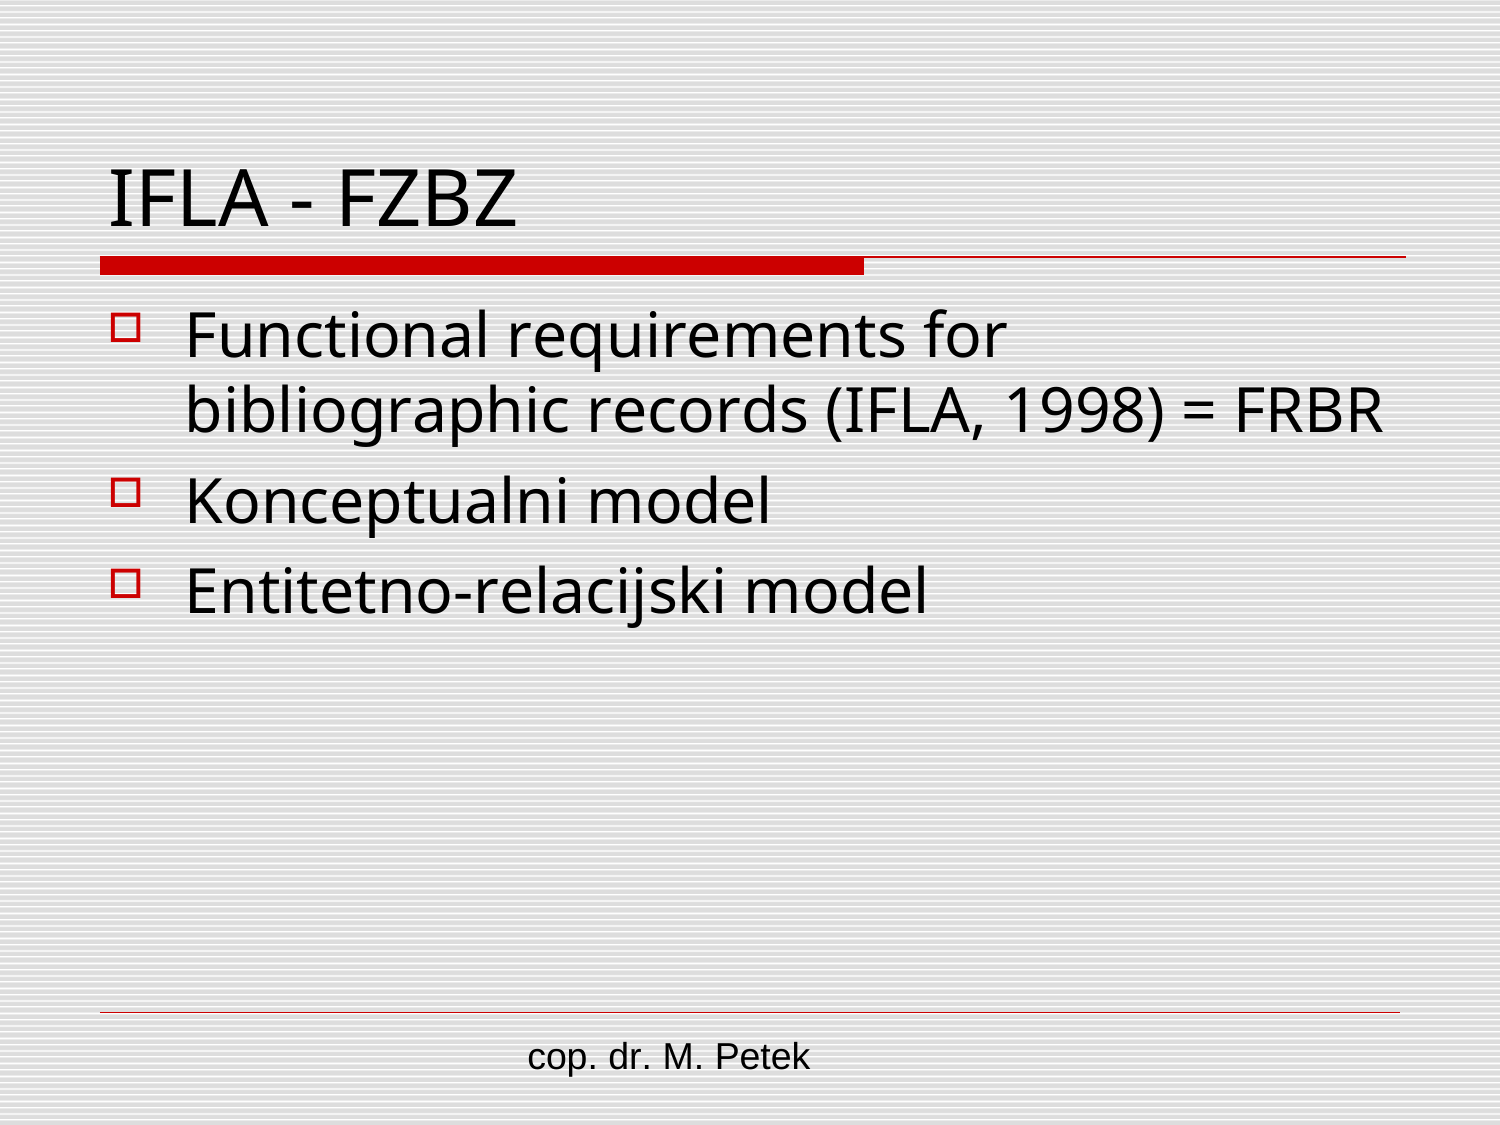

# IFLA - FZBZ
Functional requirements for bibliographic records (IFLA, 1998) = FRBR
Konceptualni model
Entitetno-relacijski model
cop. dr. M. Petek